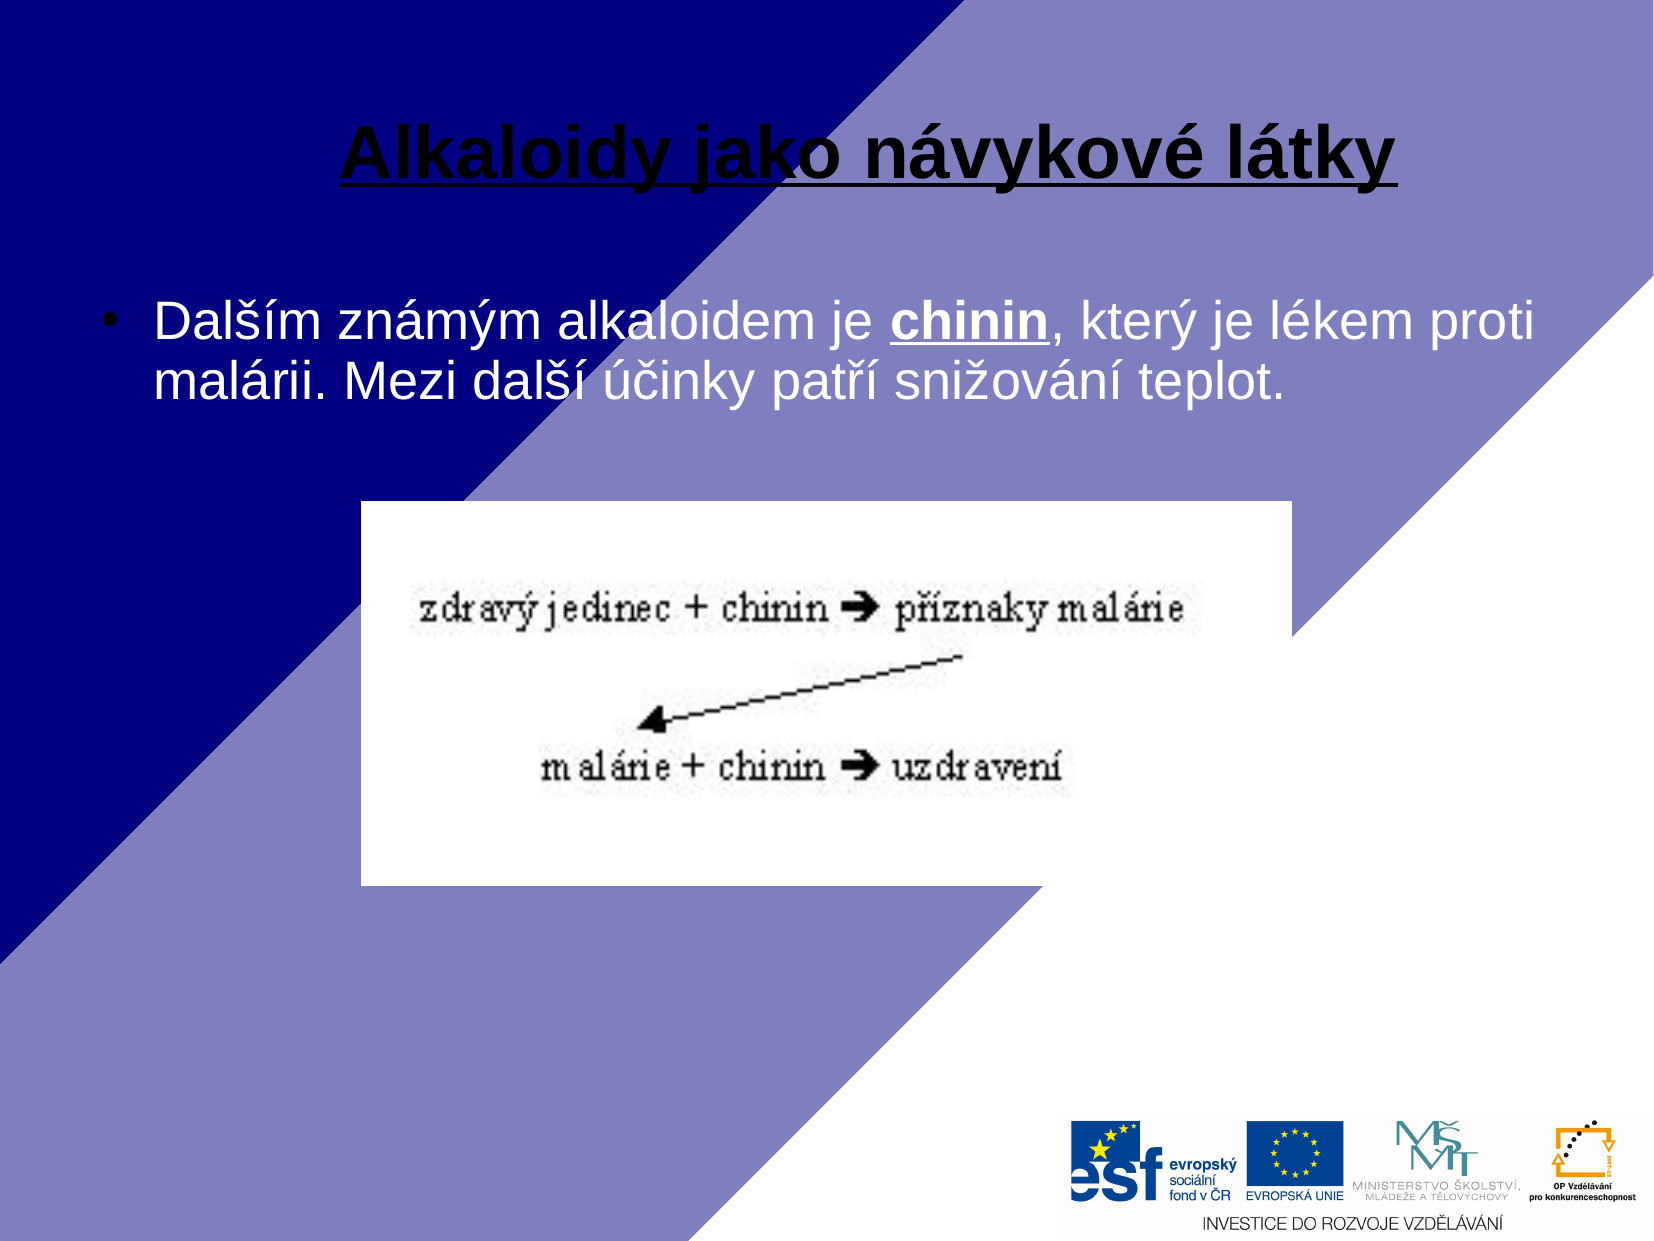

# Alkaloidy jako návykové látky
Dalším známým alkaloidem je chinin, který je lékem proti malárii. Mezi další účinky patří snižování teplot.